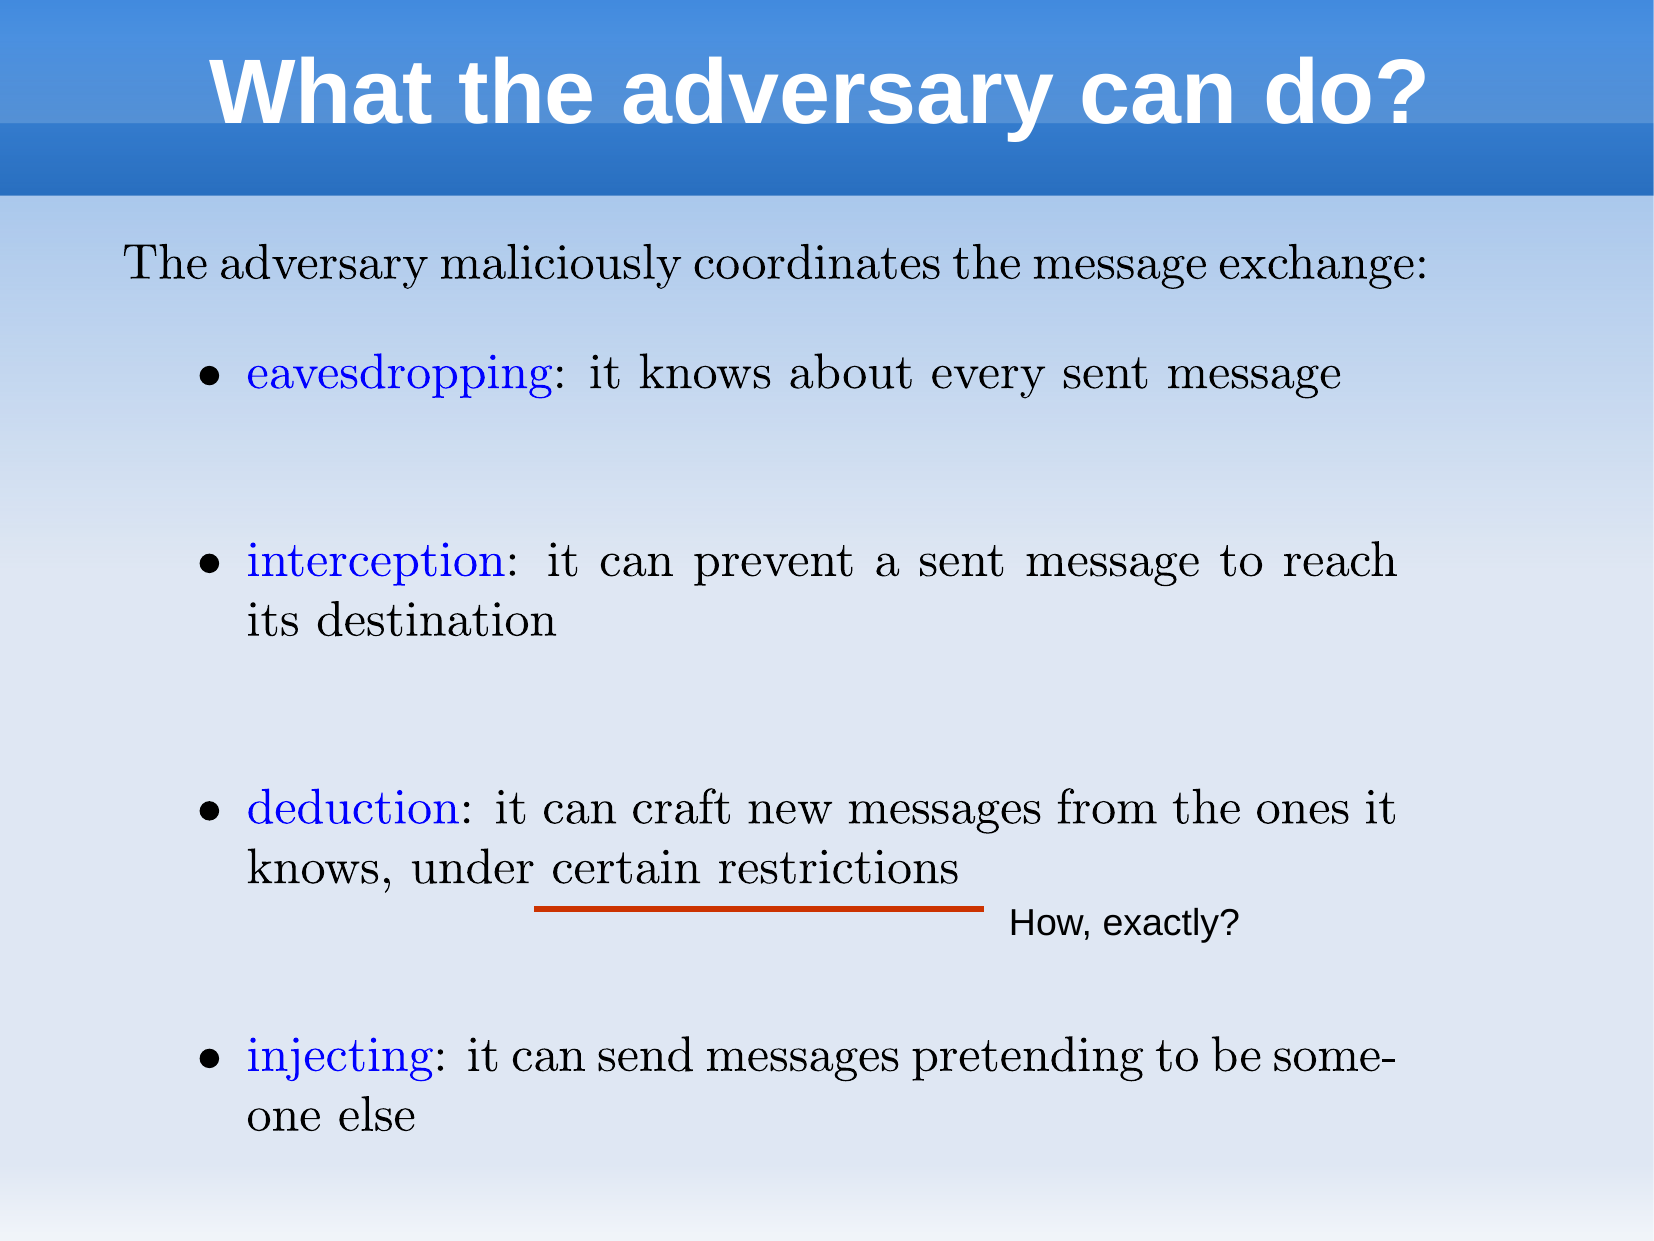

# What the adversary can do?
How, exactly?